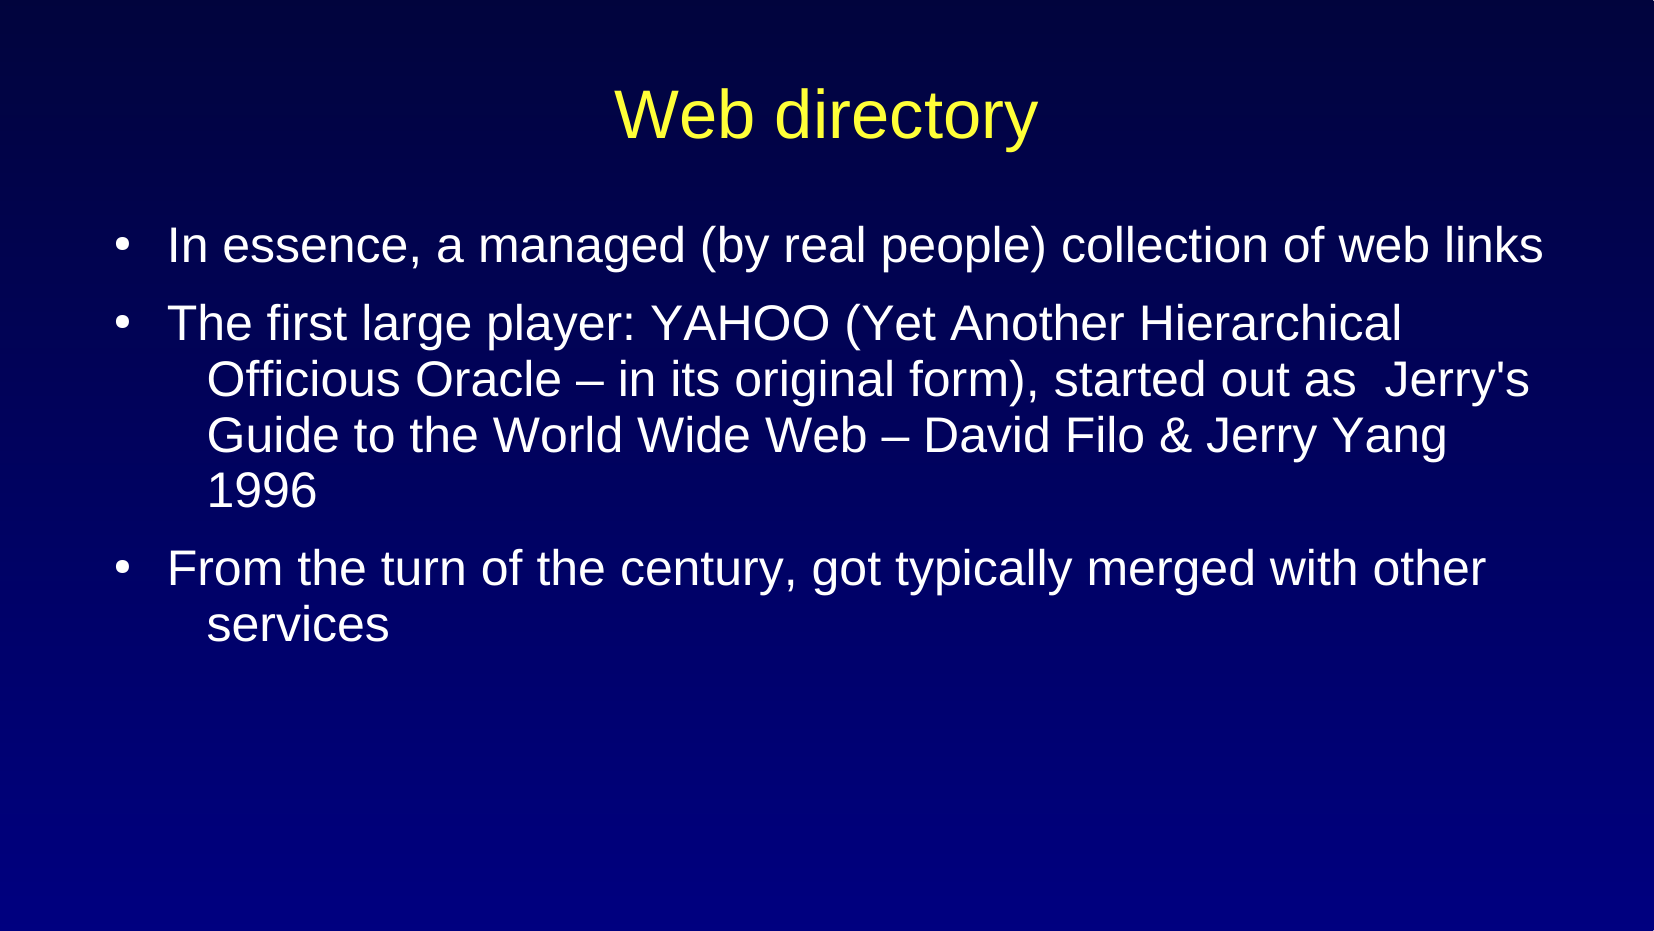

# Web directory
In essence, a managed (by real people) collection of web links
The first large player: YAHOO (Yet Another Hierarchical Officious Oracle – in its original form), started out as Jerry's Guide to the World Wide Web – David Filo & Jerry Yang 1996
From the turn of the century, got typically merged with other services